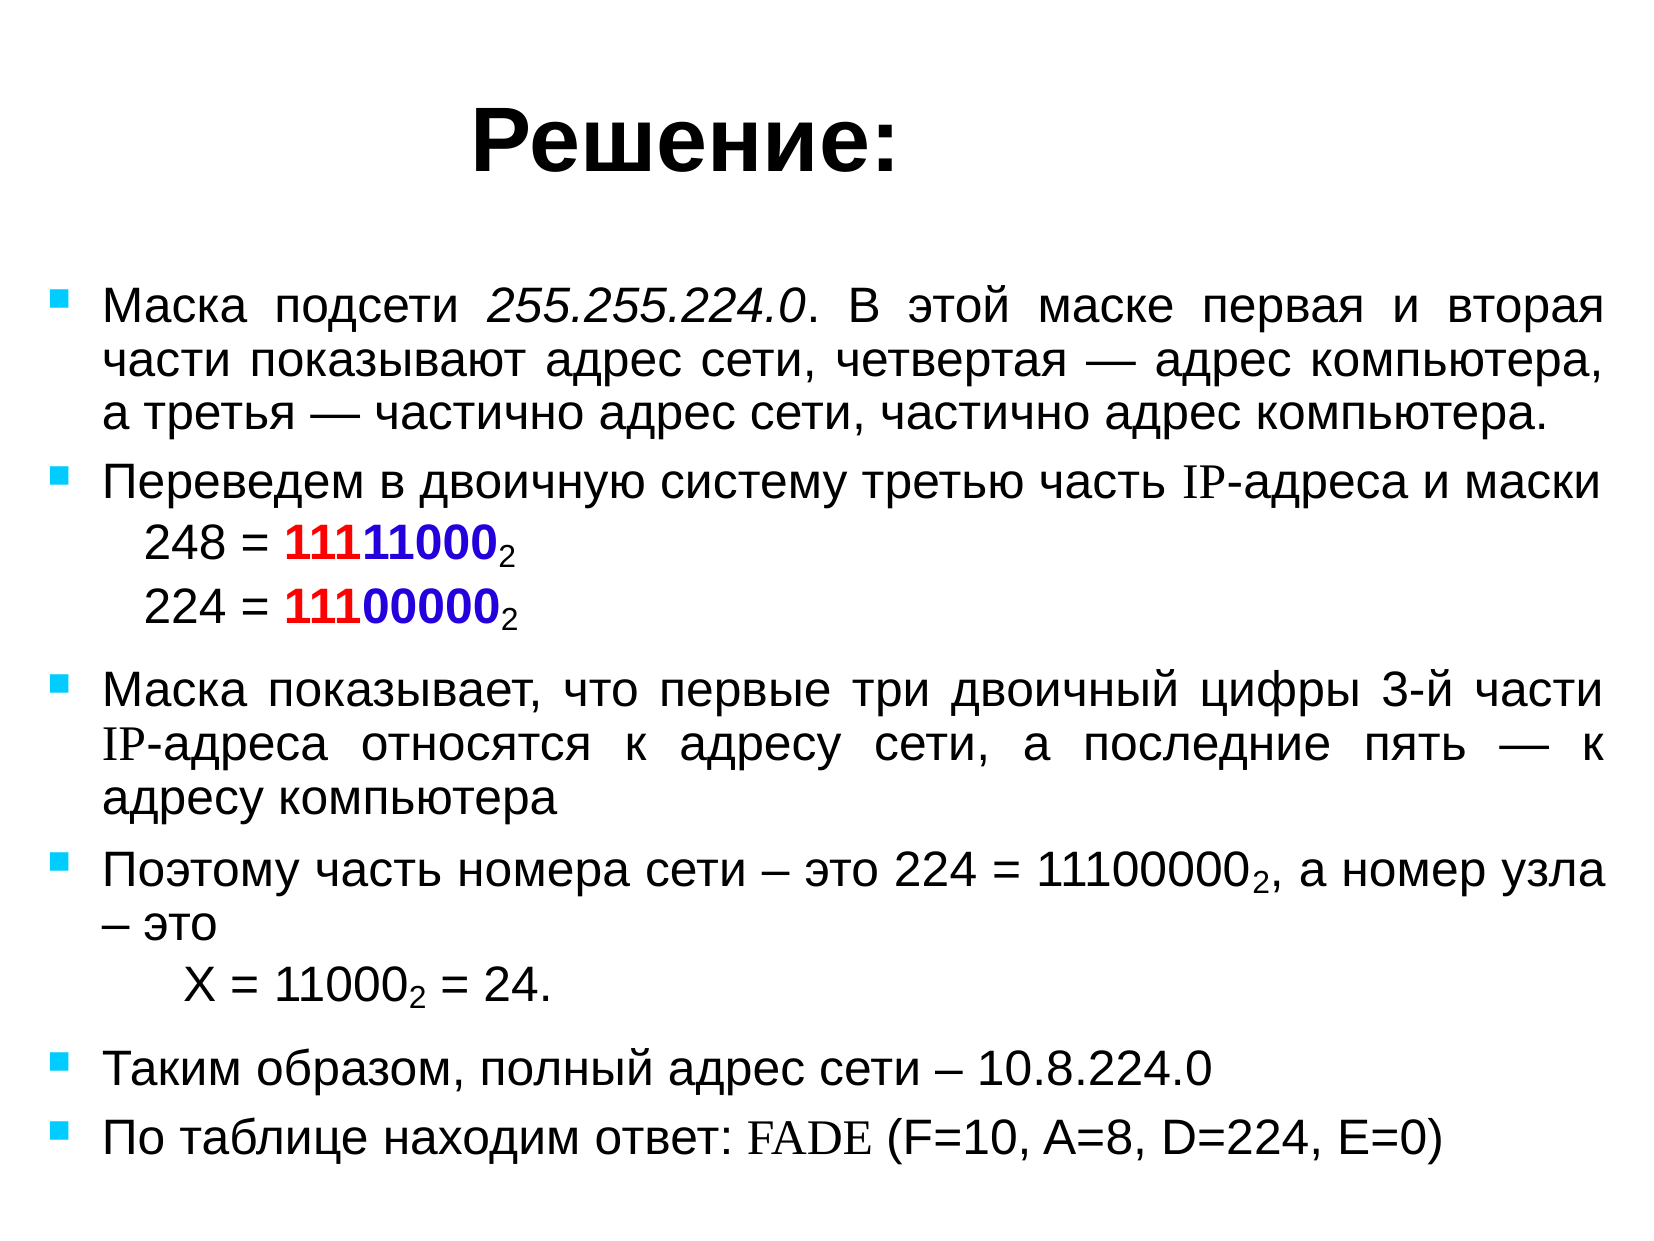

# Решение:
Маска подсети 255.255.224.0. В этой маске первая и вторая части показывают адрес сети, четвертая — адрес компьютера, а третья — частично адрес сети, частично адрес компьютера.
Переведем в двоичную систему третью часть IP-адреса и маски
248 = 111110002
224 = 111000002
Маска показывает, что первые три двоичный цифры 3-й части IP-адреса относятся к адресу сети, а последние пять — к адресу компьютера
Поэтому часть номера сети – это 224 = 111000002, а номер узла – это
X = 110002 = 24.
Таким образом, полный адрес сети – 10.8.224.0
По таблице находим ответ: FADE (F=10, A=8, D=224, E=0)